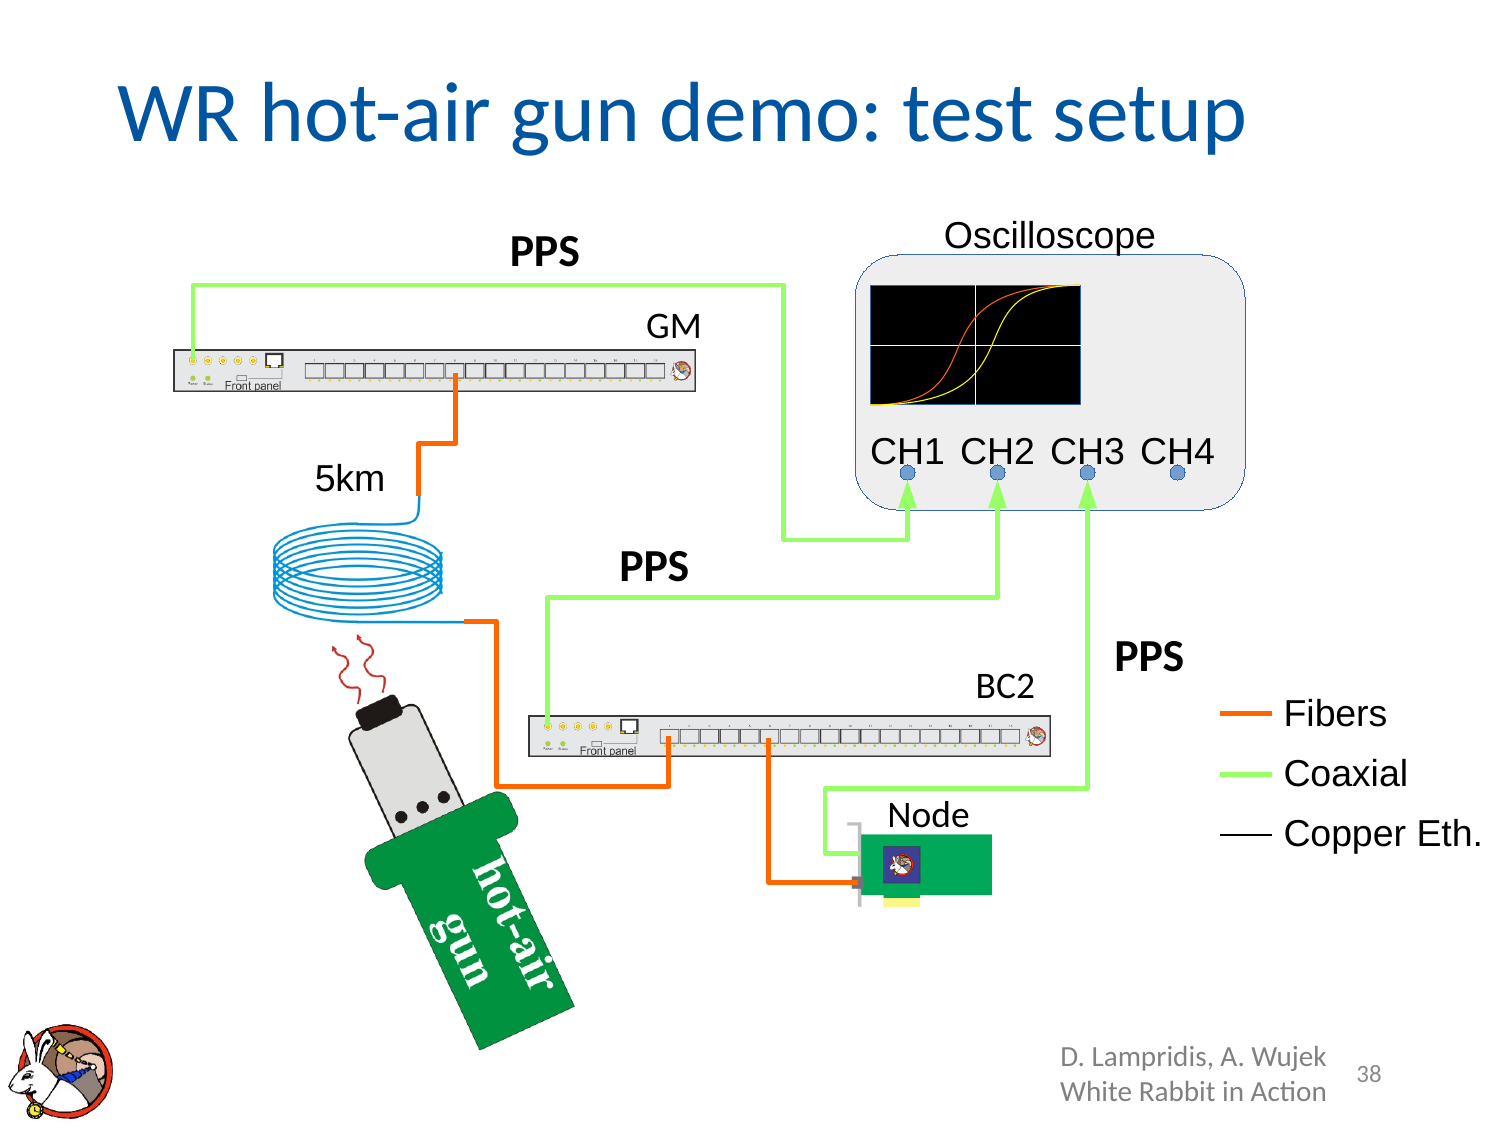

WR hot-air gun demo: test setup
PPS
Oscilloscope
CH1
CH2
CH3
CH4
GM
5km
PPS
PPS
BC2
Fibers
Coaxial
Node
Copper Eth.